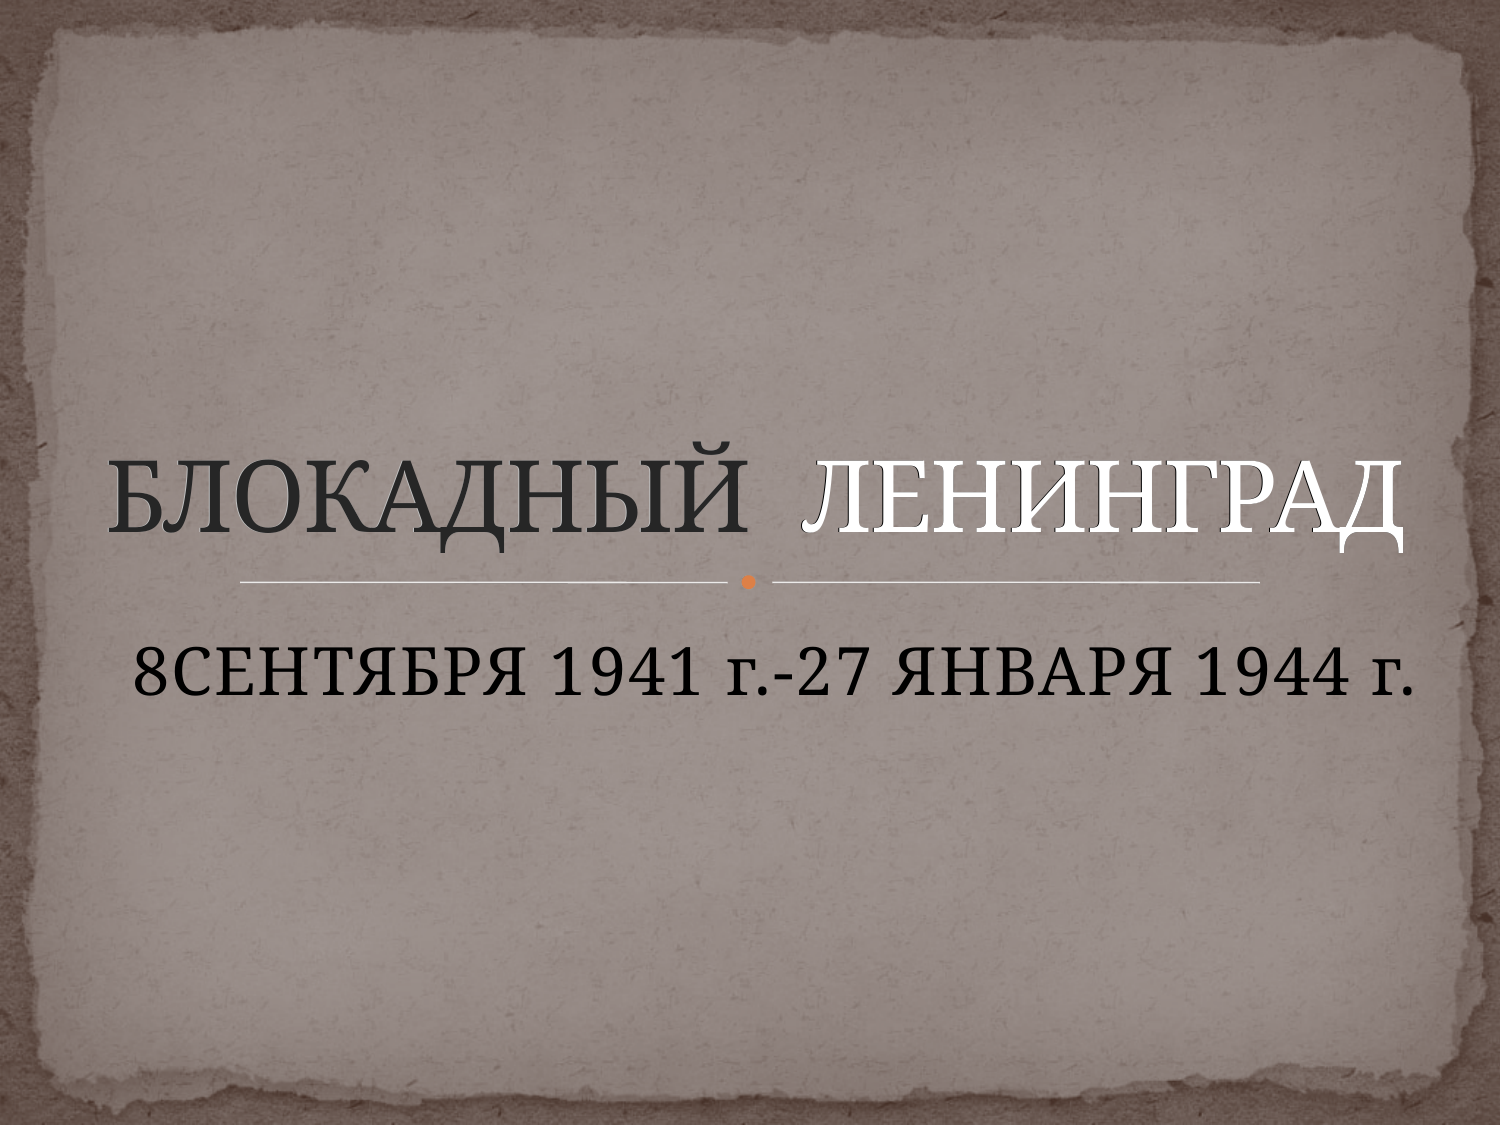

БЛОКАДНЫЙ ЛЕНИНГРАД
# 8СЕНТЯБРЯ 1941 г.-27 ЯНВАРЯ 1944 г.